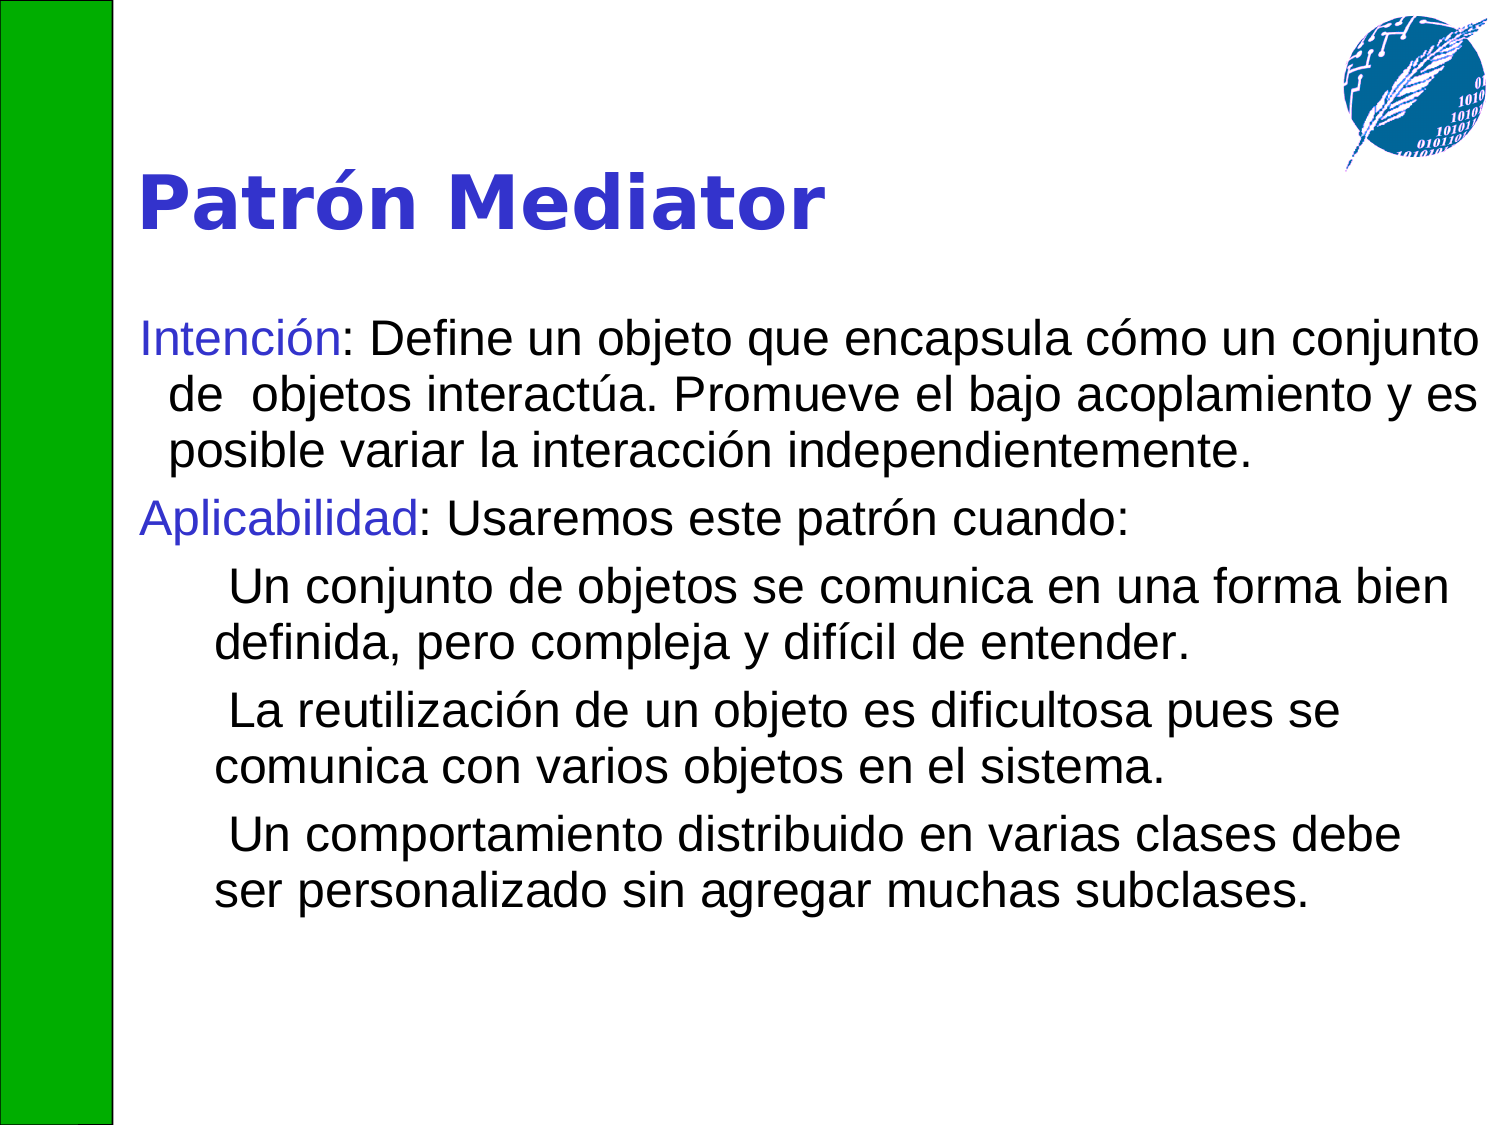

# Patrón Mediator
Intención: Define un objeto que encapsula cómo un conjunto de objetos interactúa. Promueve el bajo acoplamiento y es posible variar la interacción independientemente.
Aplicabilidad: Usaremos este patrón cuando:
 Un conjunto de objetos se comunica en una forma bien definida, pero compleja y difícil de entender.
 La reutilización de un objeto es dificultosa pues se comunica con varios objetos en el sistema.
 Un comportamiento distribuido en varias clases debe ser personalizado sin agregar muchas subclases.